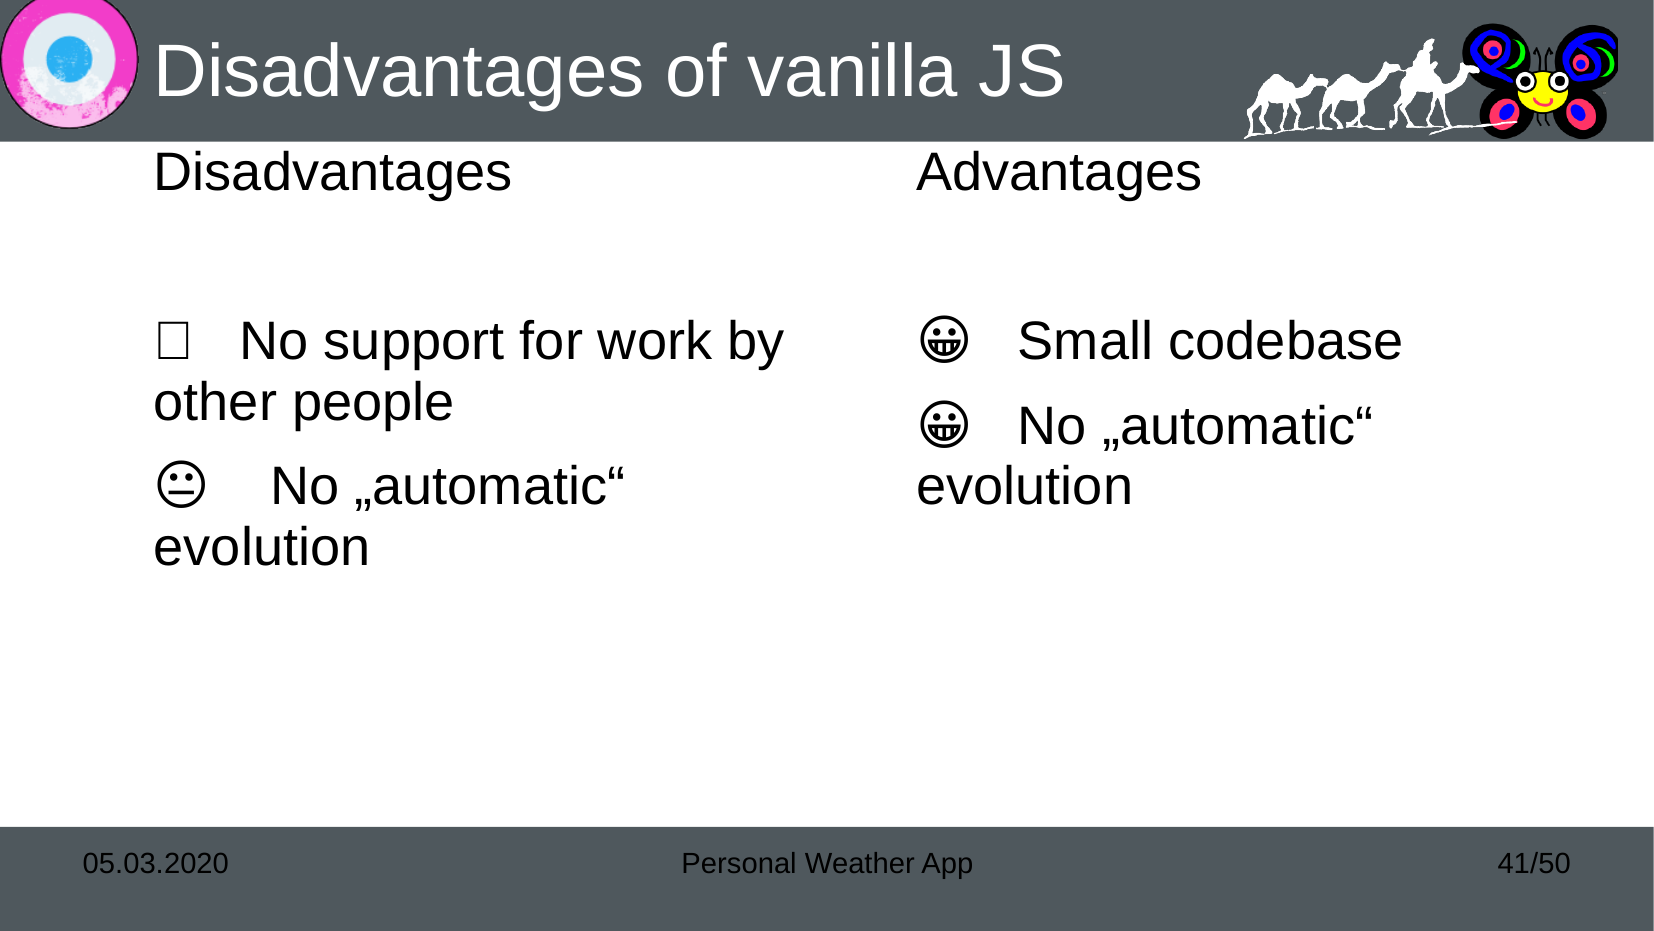

# Disadvantages of vanilla JS
Disadvantages
🤔 No support for work by other people
😐 No „automatic“ evolution
Advantages
😀 Small codebase
😀 No „automatic“ evolution
08. März 2019
41